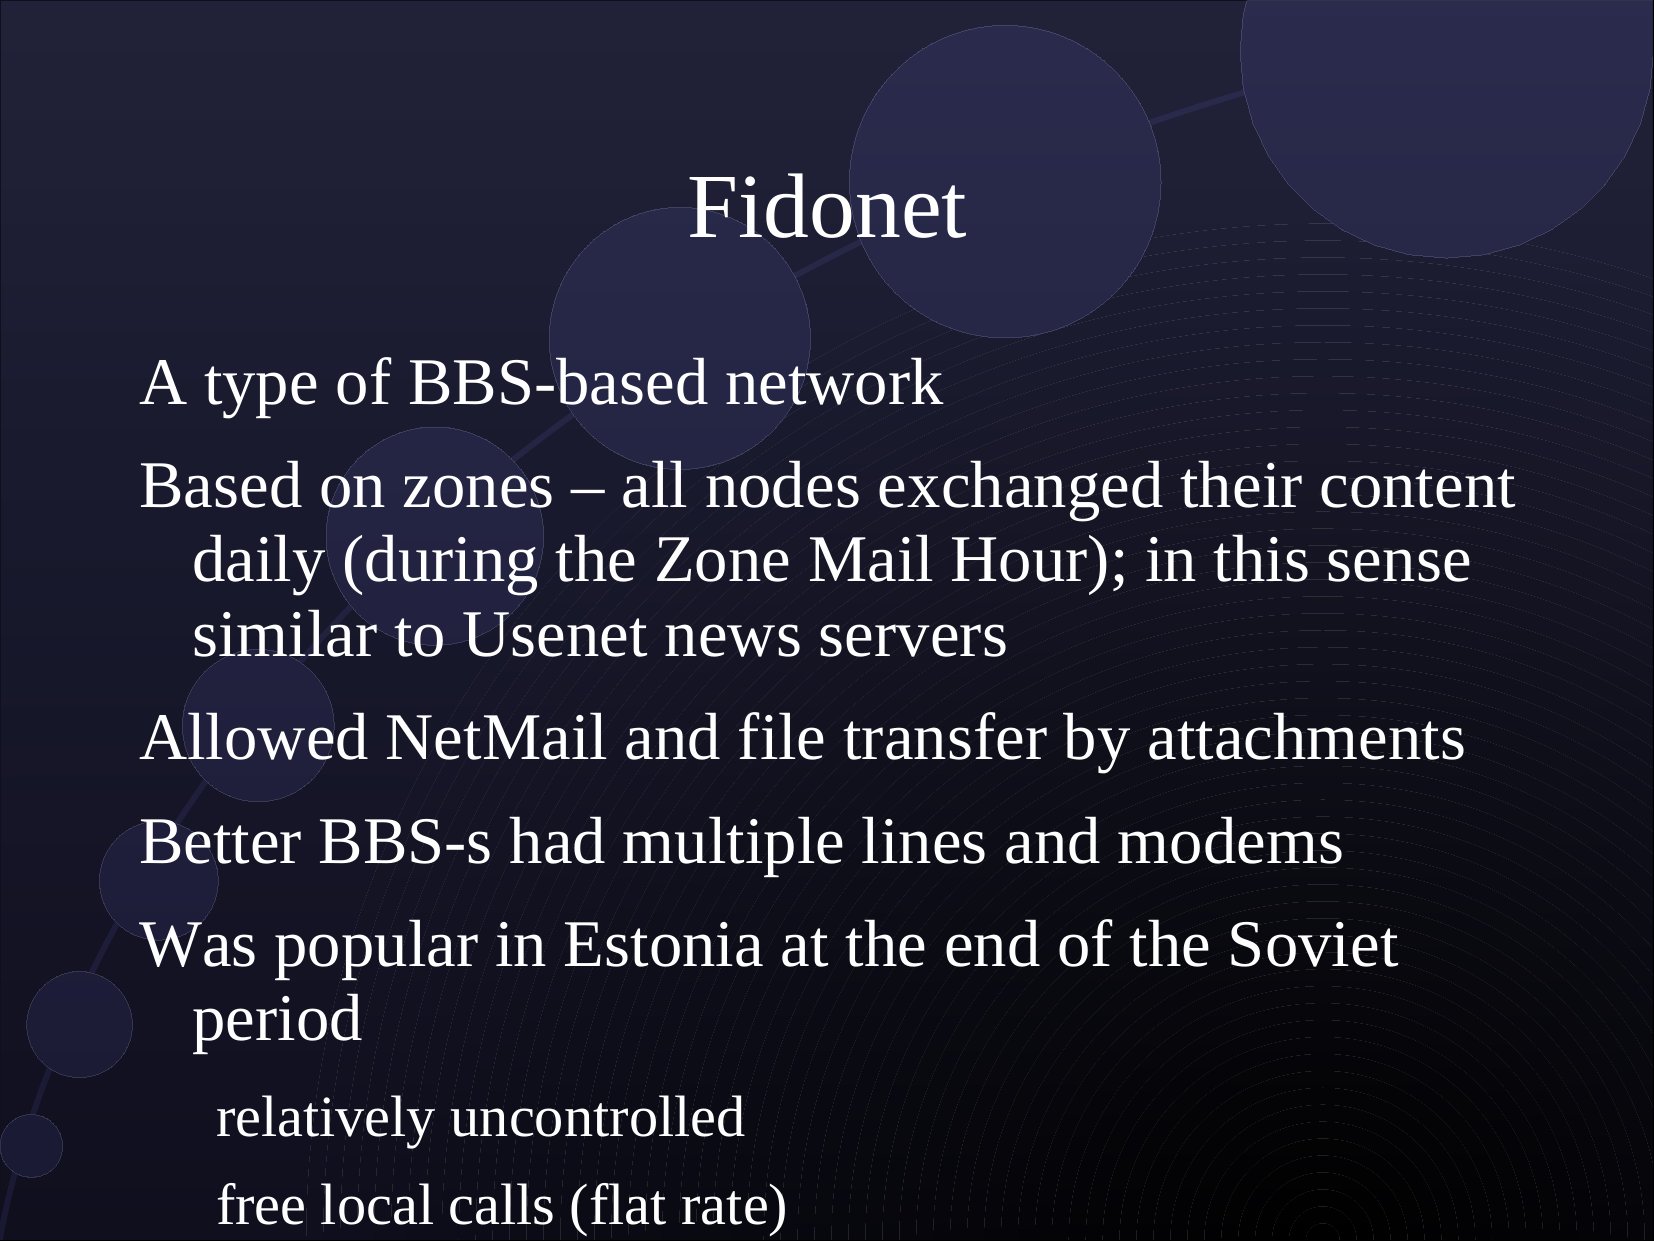

# Fidonet
A type of BBS-based network
Based on zones – all nodes exchanged their content daily (during the Zone Mail Hour); in this sense similar to Usenet news servers
Allowed NetMail and file transfer by attachments
Better BBS-s had multiple lines and modems
Was popular in Estonia at the end of the Soviet period
relatively uncontrolled
free local calls (flat rate)